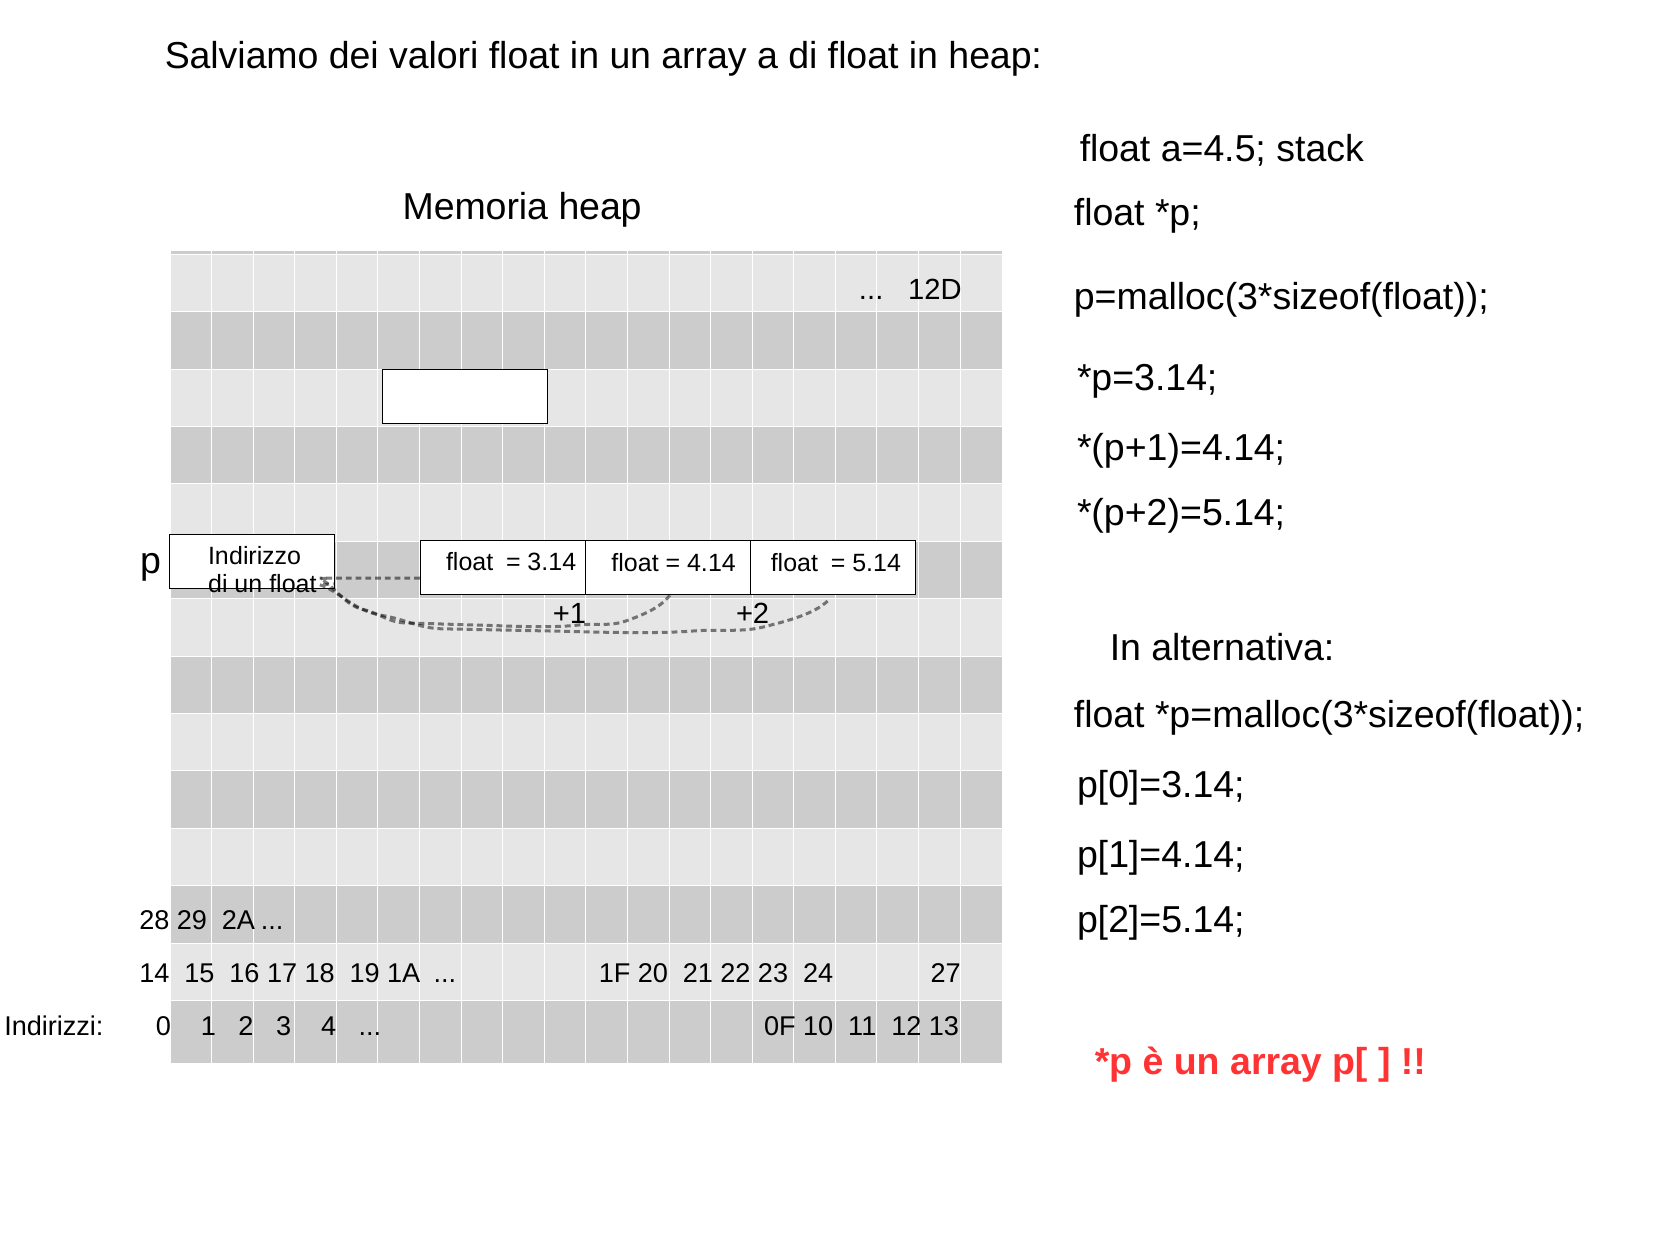

Salviamo dei valori float in un array a di float in heap:
float a=4.5; stack
| | | | | | | | | | | | | | | | | | | | |
| --- | --- | --- | --- | --- | --- | --- | --- | --- | --- | --- | --- | --- | --- | --- | --- | --- | --- | --- | --- |
| | | | | | | | | | | | | | | | | | | | |
| | | | | | | | | | | | | | | | | | | | |
| | | | | | | | | | | | | | | | | | | | |
| | | | | | | | | | | | | | | | | | | | |
| | | | | | | | | | | | | | | | | | | | |
| | | | | | | | | | | | | | | | | | | | |
| | | | | | | | | | | | | | | | | | | | |
| | | | | | | | | | | | | | | | | | | | |
| | | | | | | | | | | | | | | | | | | | |
| | | | | | | | | | | | | | | | | | | | |
| | | | | | | | | | | | | | | | | | | | |
| | | | | | | | | | | | | | | | | | | | |
| | | | | | | | | | | | | | | | | | | | |
| | | | | | | | | | | | | | | | | | | | |
| | | | | | | | | | | | | | | | | | | | |
| | | | | | | | | | | | | | | | | | | | |
| | | | | | | | | | | | | | | | | | | | |
| | | | | | | | | | | | | | | | | | | | |
| | | | | | | | | | | | | | | | | | | | |
Memoria heap
p=malloc(3*sizeof(float));
float *p;
 ... 12D
*p=3.14;
*(p+1)=4.14;
*(p+2)=5.14;
p
Indirizzo
di un float
float
= 3.14
float
= 4.14
float
= 5.14
+1
+2
In alternativa:
float *p=malloc(3*sizeof(float));
p[0]=3.14;
p[1]=4.14;
p[2]=5.14;
 28 29 2A ...
 14 15 16 17 18 19 1A ... 1F 20 21 22 23 24 27
Indirizzi: 0 1 2 3 4 ... 0F 10 11 12 13
*p è un array p[ ] !!